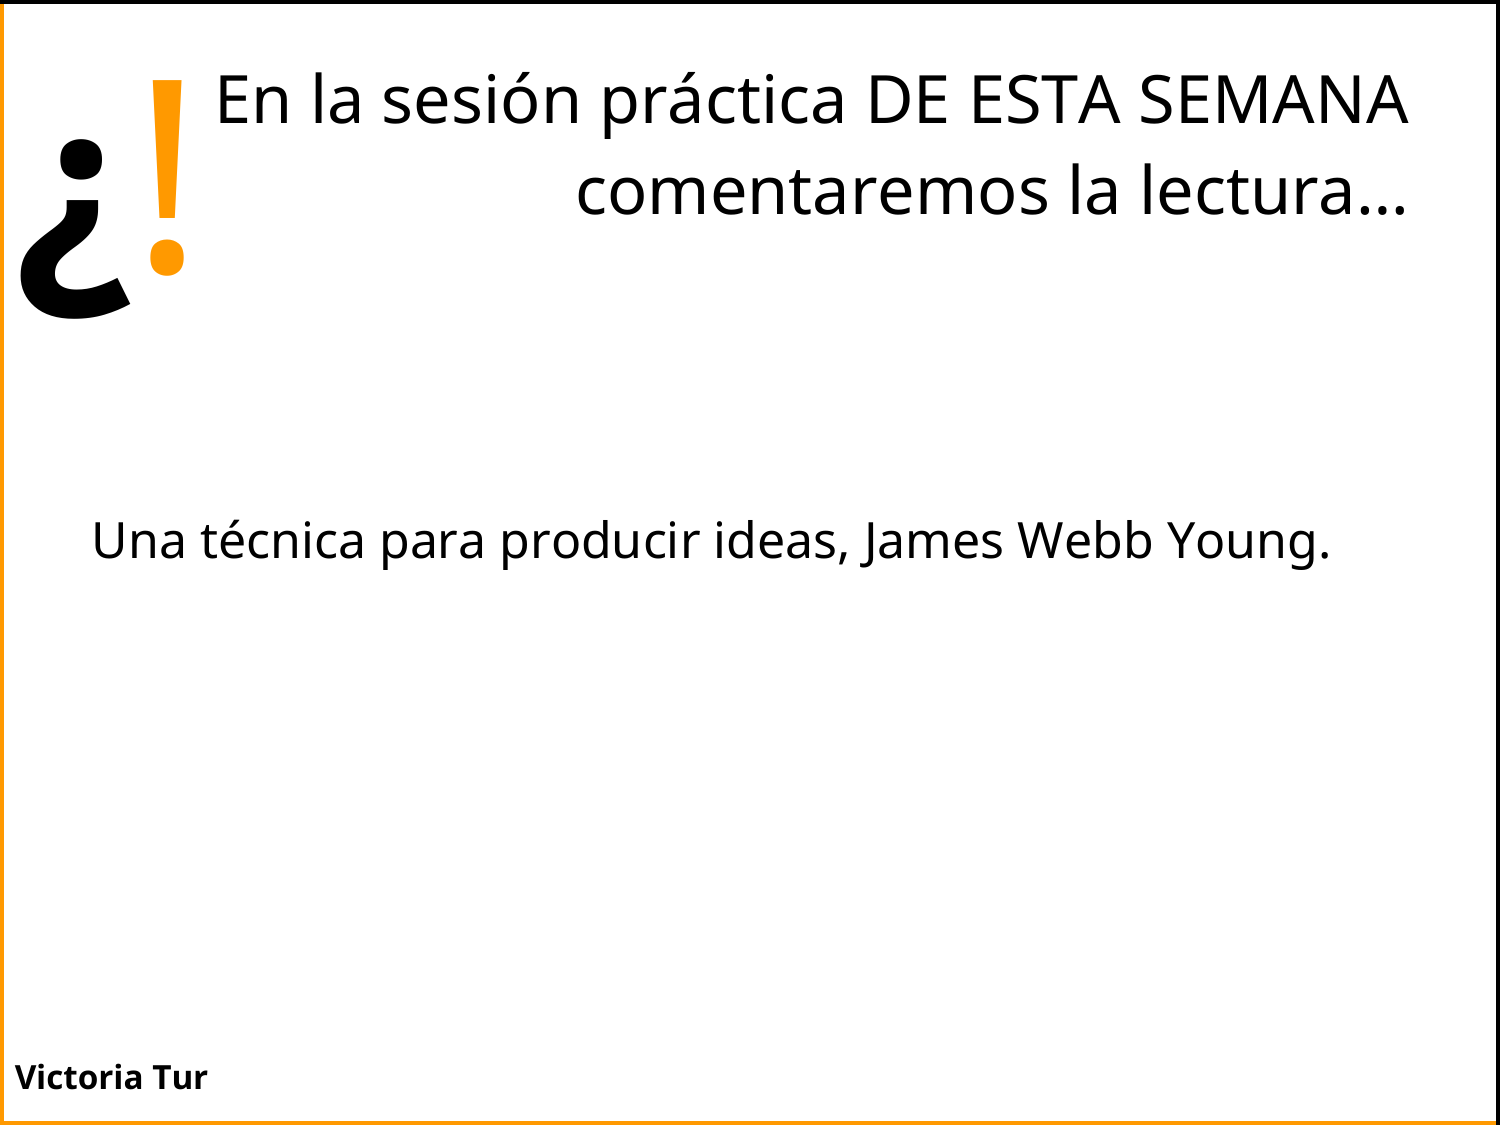

# En la sesión práctica DE ESTA SEMANA comentaremos la lectura…
Una técnica para producir ideas, James Webb Young.